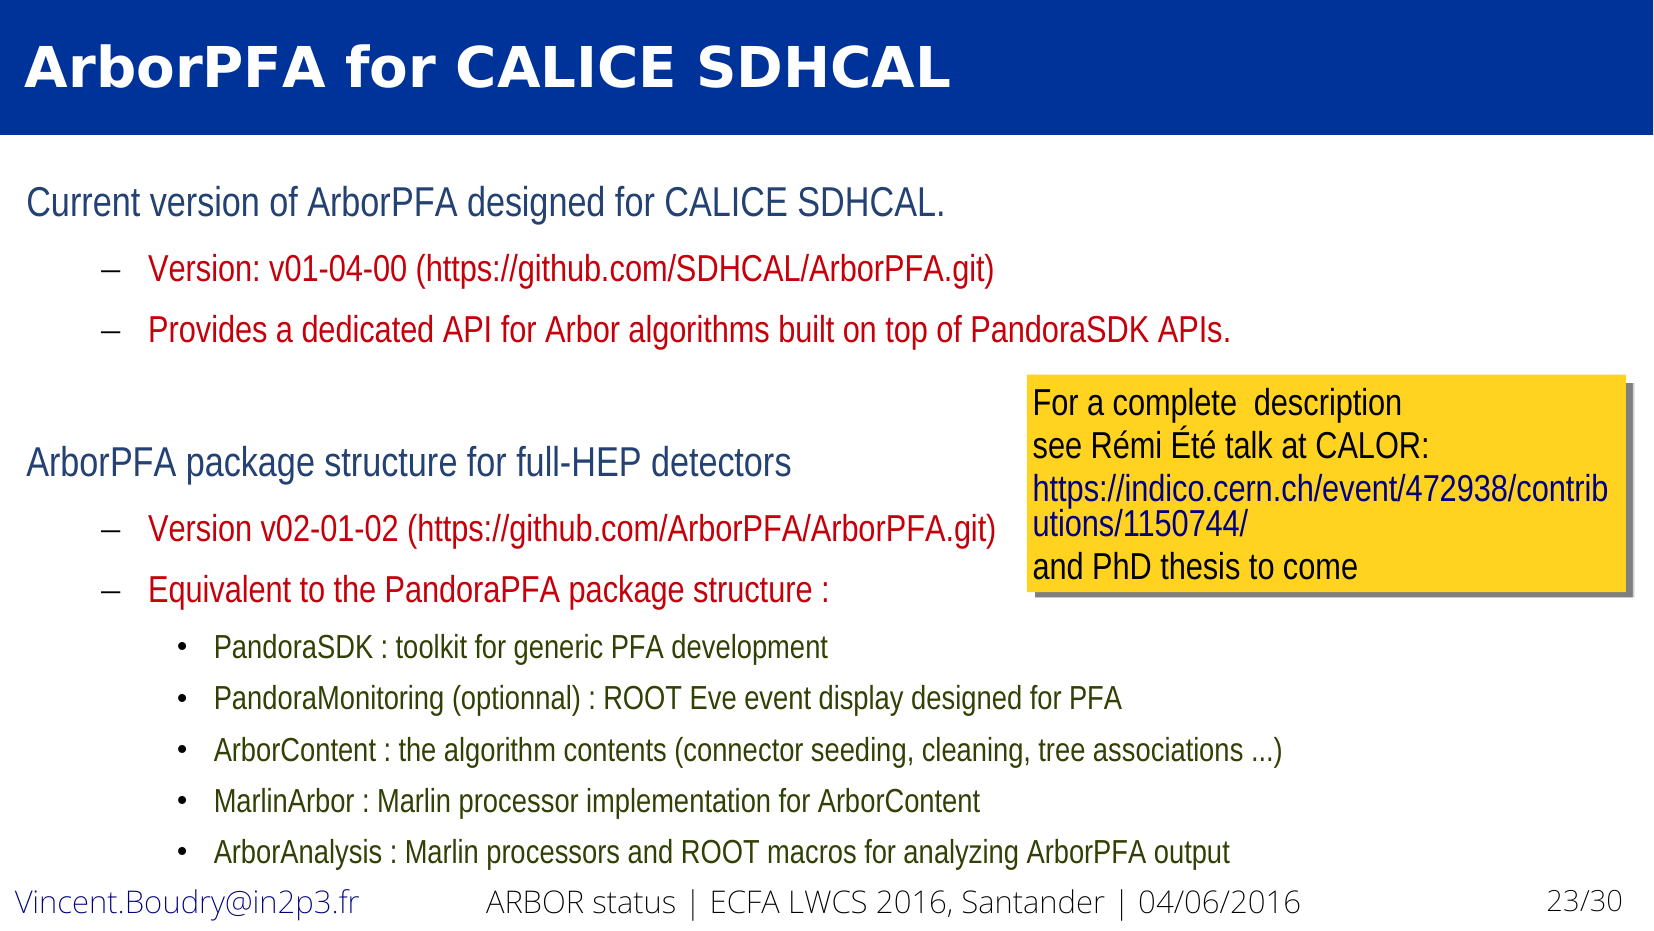

# ArborPFA for CALICE SDHCAL
Current version of ArborPFA designed for CALICE SDHCAL.
Version: v01-04-00 (https://github.com/SDHCAL/ArborPFA.git)
Provides a dedicated API for Arbor algorithms built on top of PandoraSDK APIs.
ArborPFA package structure for full-HEP detectors
Version v02-01-02 (https://github.com/ArborPFA/ArborPFA.git)
Equivalent to the PandoraPFA package structure :
PandoraSDK : toolkit for generic PFA development
PandoraMonitoring (optionnal) : ROOT Eve event display designed for PFA
ArborContent : the algorithm contents (connector seeding, cleaning, tree associations ...)
MarlinArbor : Marlin processor implementation for ArborContent
ArborAnalysis : Marlin processors and ROOT macros for analyzing ArborPFA output
For a complete description
see Rémi Été talk at CALOR: https://indico.cern.ch/event/472938/contributions/1150744/and PhD thesis to come
ARBOR status | ECFA LWCS 2016, Santander | 04/06/2016
23